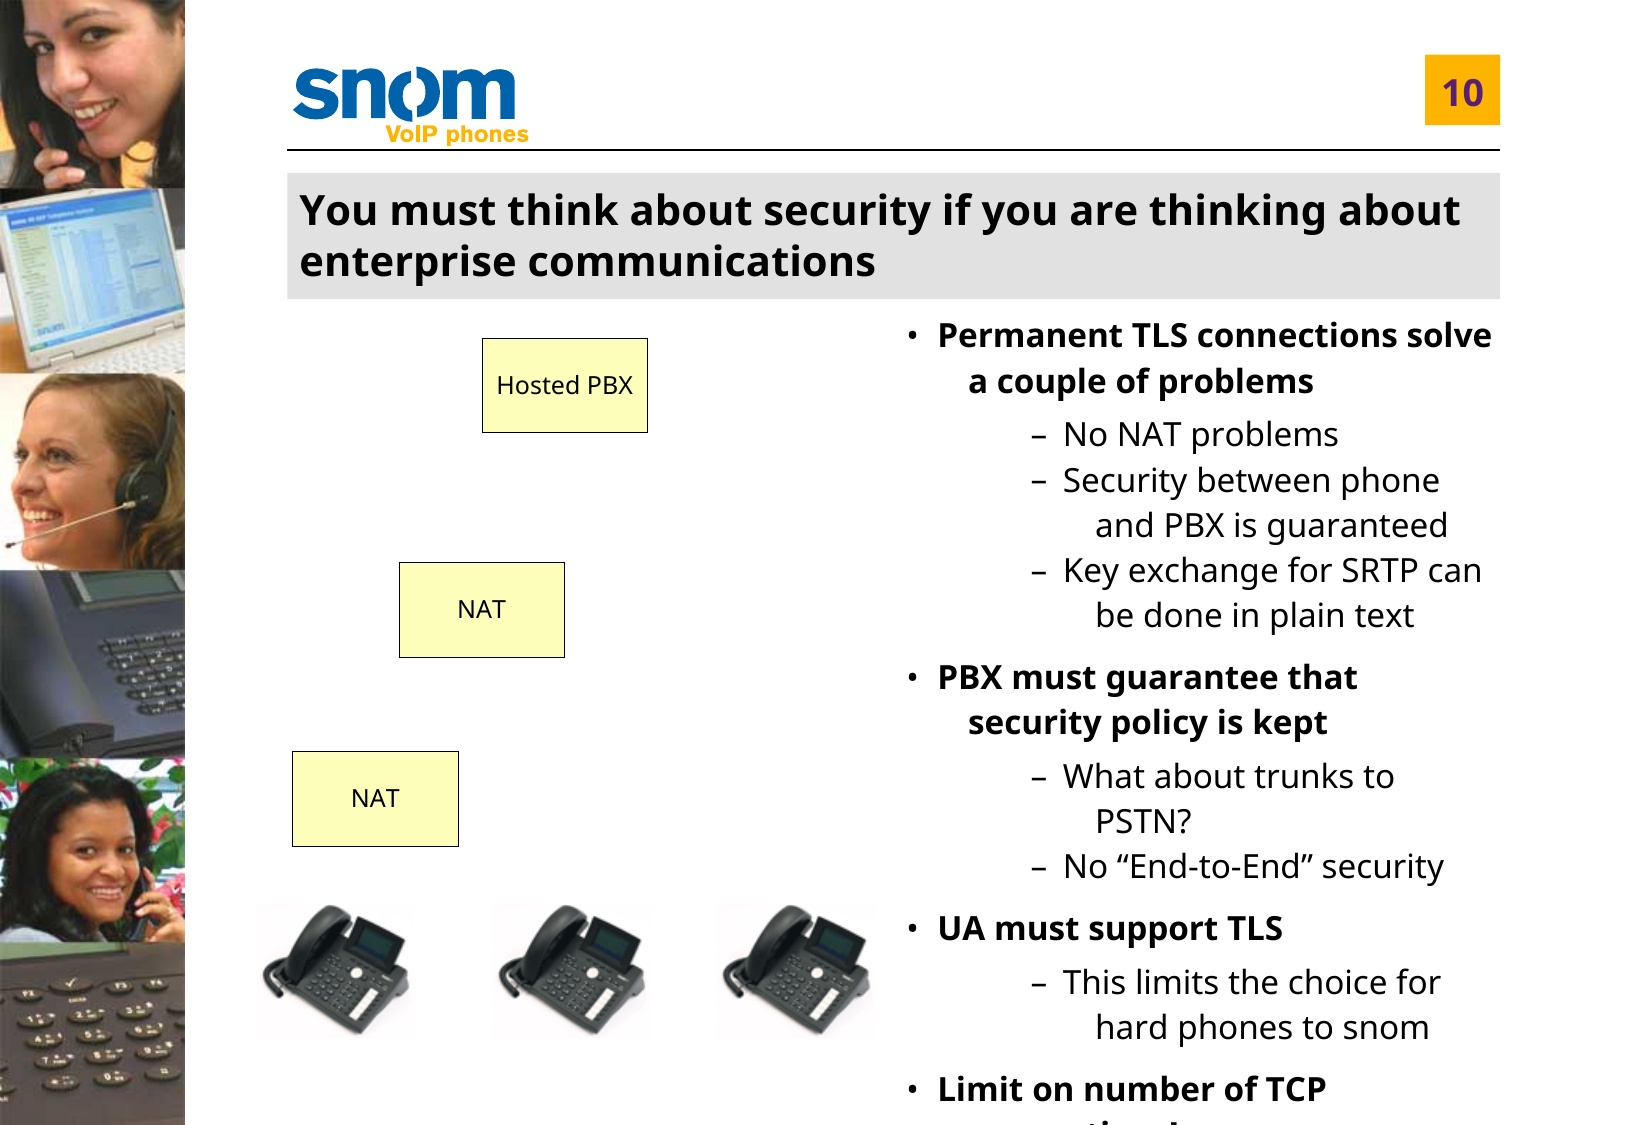

10
# You must think about security if you are thinking about enterprise communications
Permanent TLS connections solve a couple of problems
No NAT problems
Security between phone and PBX is guaranteed
Key exchange for SRTP can be done in plain text
PBX must guarantee that security policy is kept
What about trunks to PSTN?
No “End-to-End” security
UA must support TLS
This limits the choice for hard phones to snom
Limit on number of TCP connections!
Hosted PBX
NAT
NAT